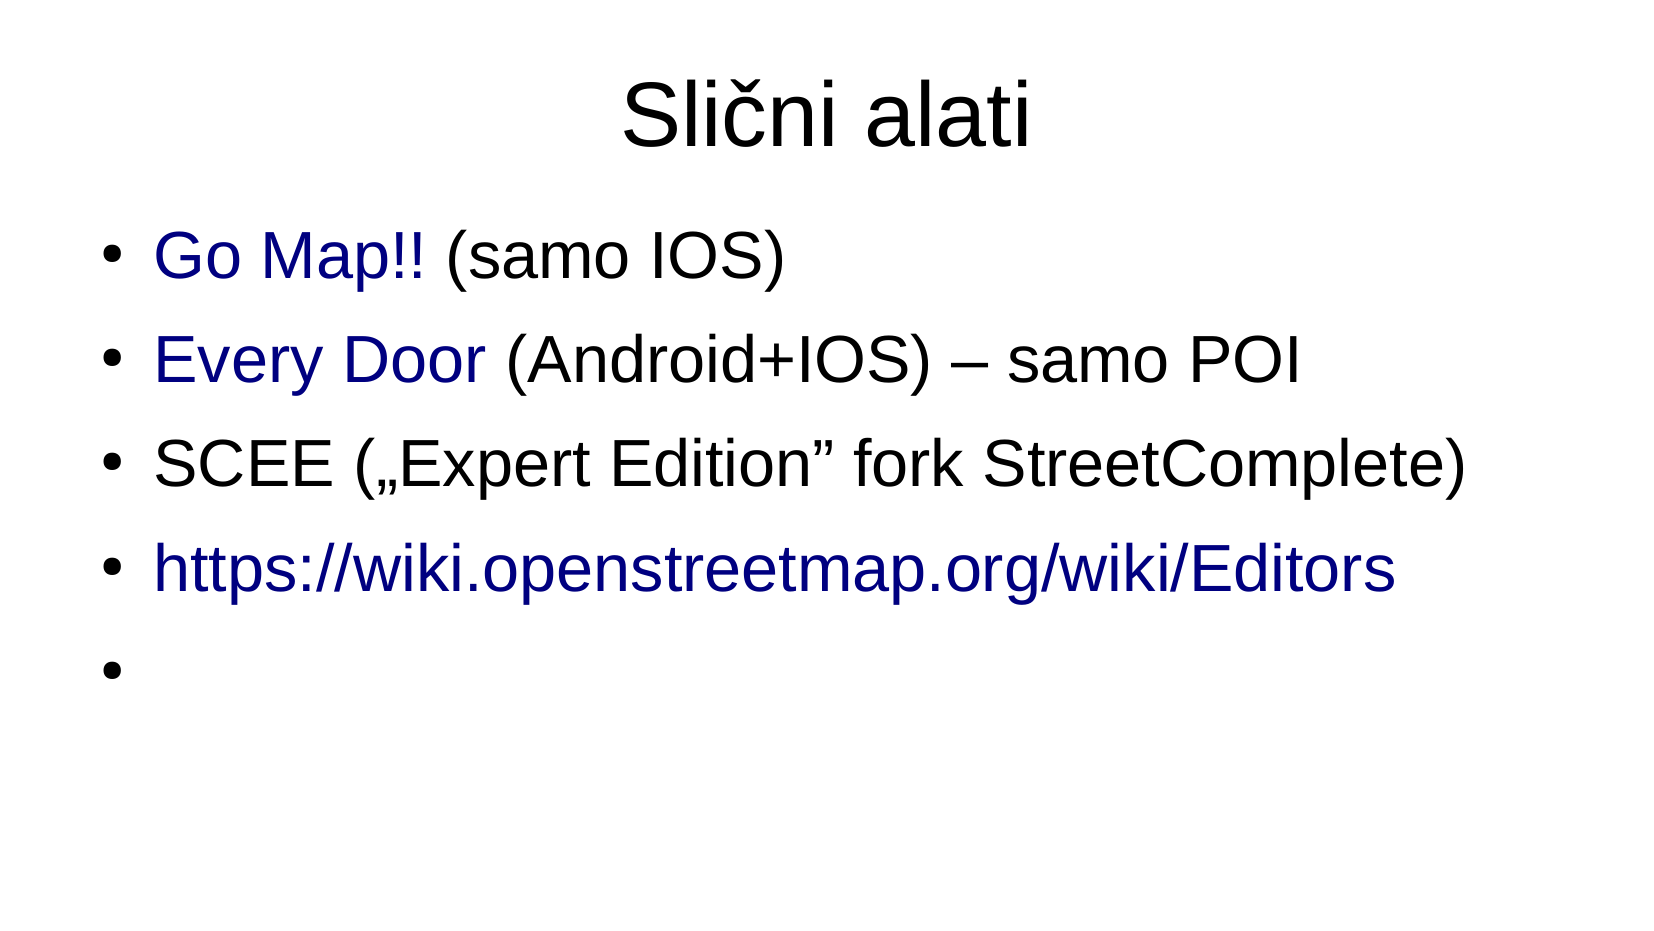

# Slični alati
Go Map!! (samo IOS)
Every Door (Android+IOS) – samo POI
SCEE („Expert Edition” fork StreetComplete)
https://wiki.openstreetmap.org/wiki/Editors